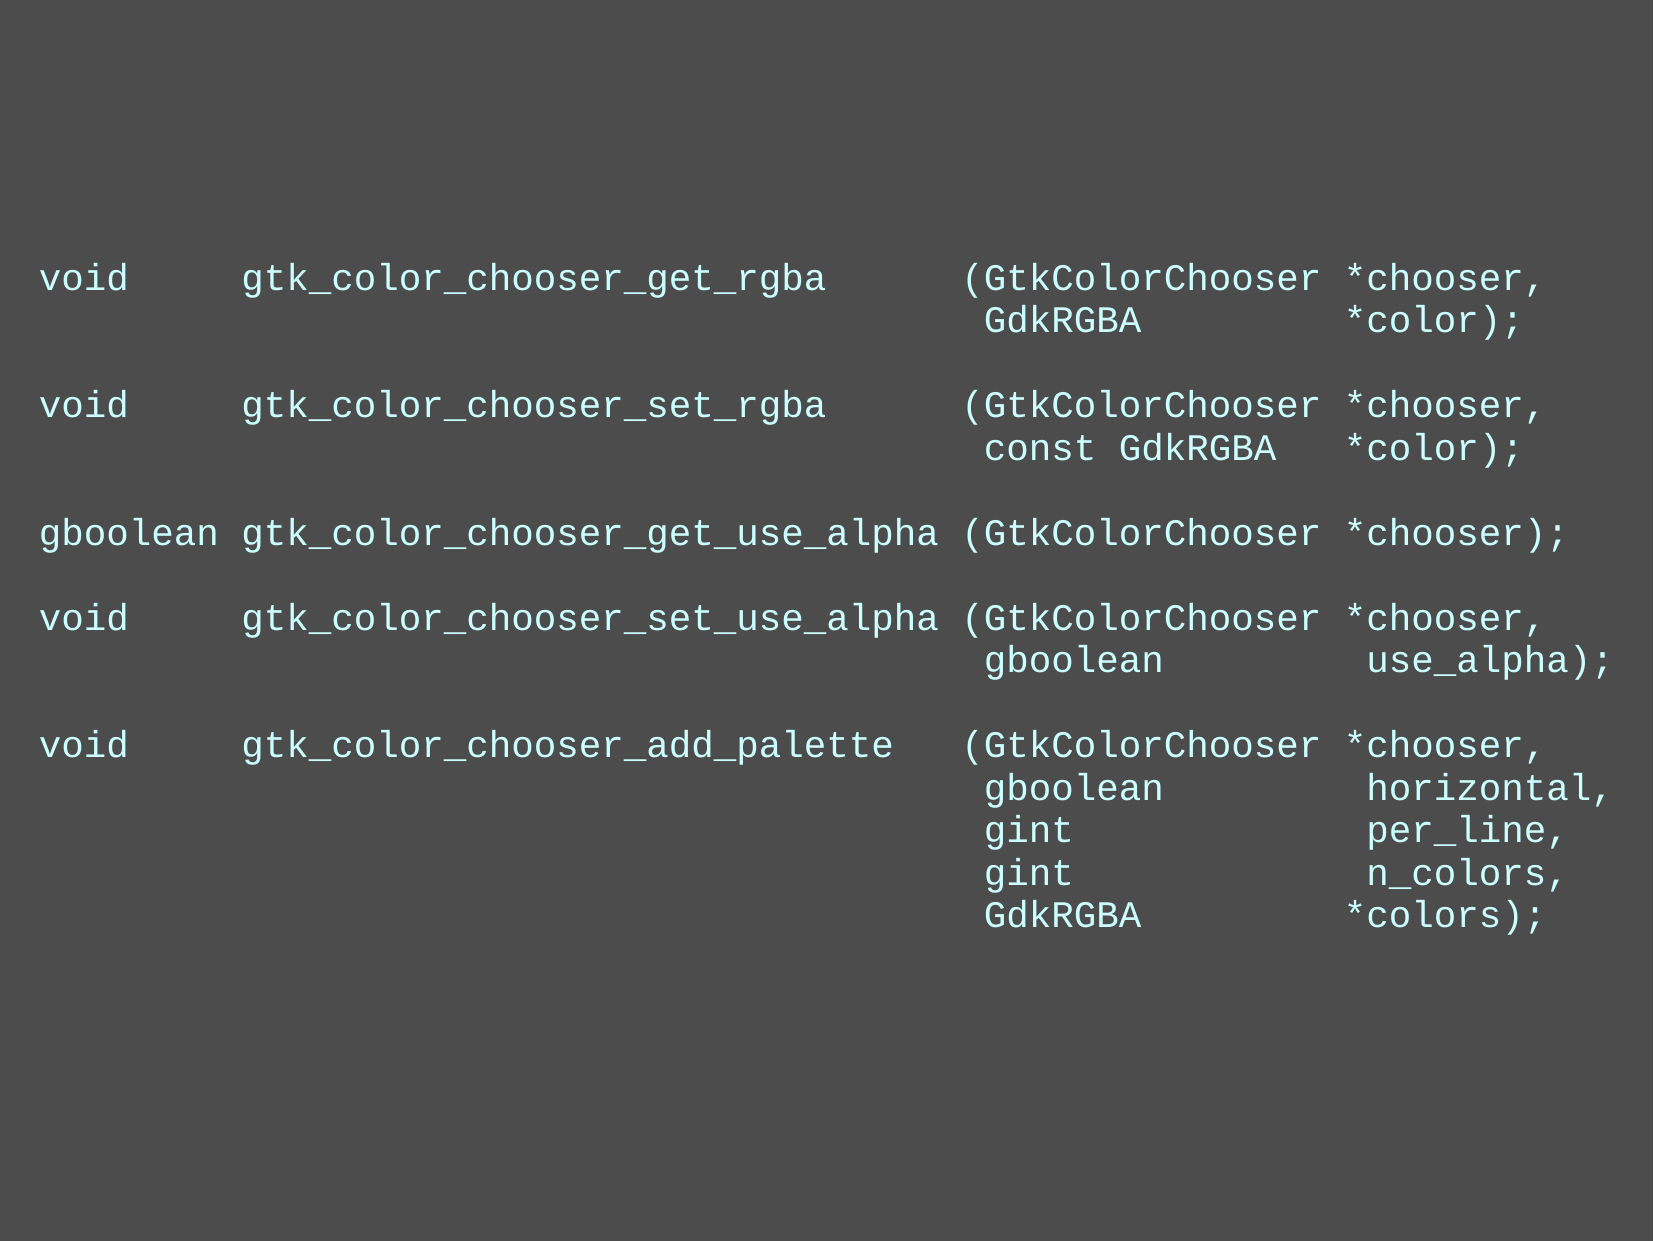

void gtk_color_chooser_get_rgba (GtkColorChooser *chooser,
 GdkRGBA *color);
void gtk_color_chooser_set_rgba (GtkColorChooser *chooser,
 const GdkRGBA *color);
gboolean gtk_color_chooser_get_use_alpha (GtkColorChooser *chooser);
void gtk_color_chooser_set_use_alpha (GtkColorChooser *chooser,
 gboolean use_alpha);
void gtk_color_chooser_add_palette (GtkColorChooser *chooser,
 gboolean horizontal,
 gint per_line,
 gint n_colors,
 GdkRGBA *colors);